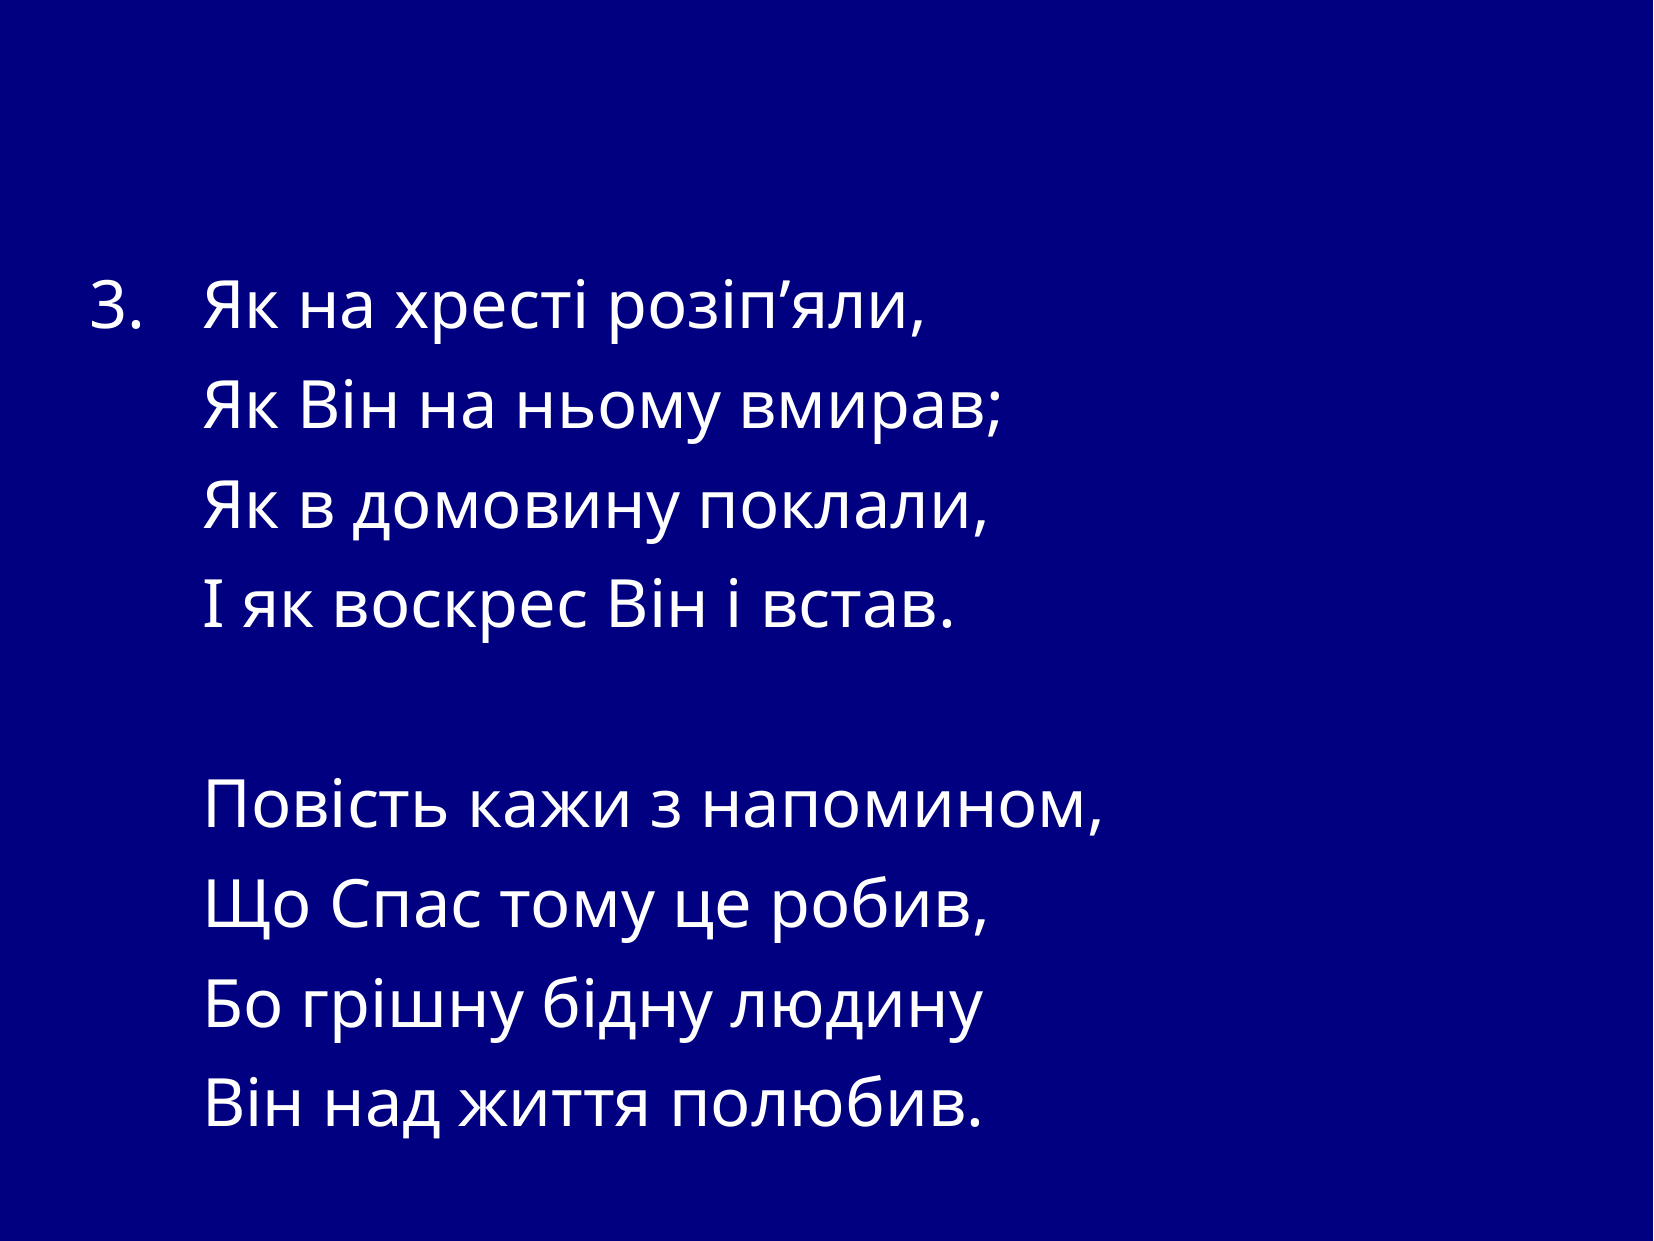

3.	Як на хресті розіп’яли,
	Як Він на ньому вмирав;
	Як в домовину поклали,
	І як воскрес Він і встав.
	Повість кажи з напомином,
	Що Спас тому це робив,
	Бо грішну бідну людину
	Він над життя полюбив.